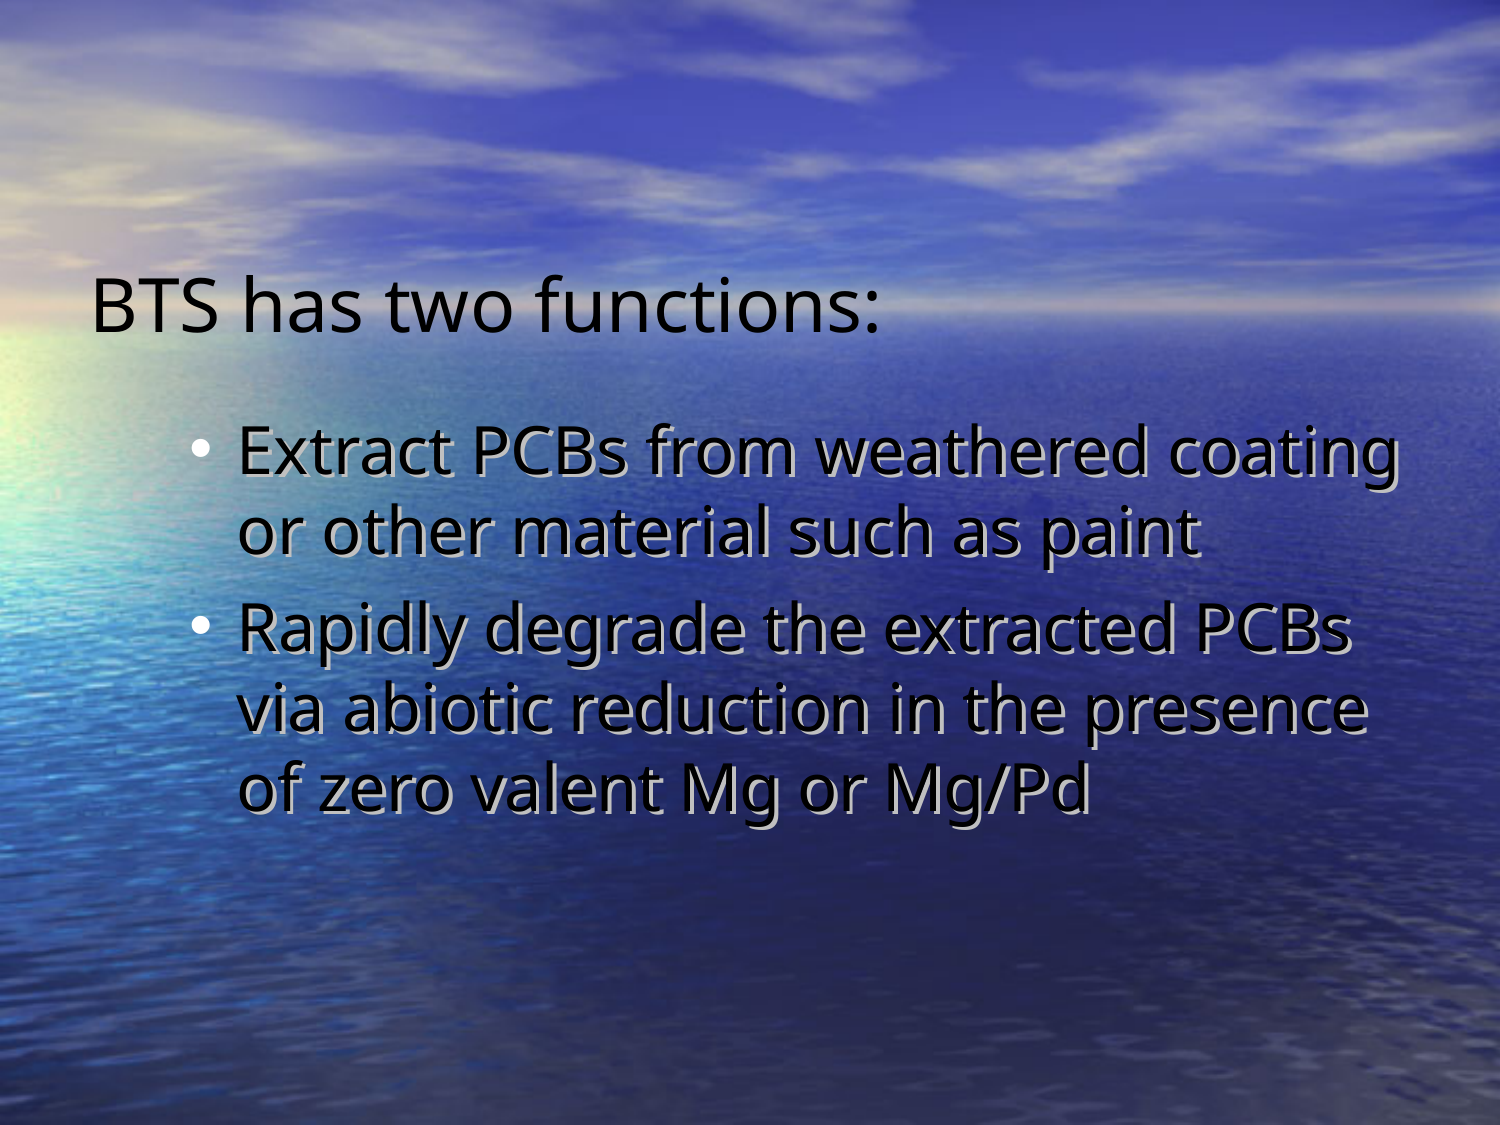

BTS has two functions:
# Extract PCBs from weathered coating or other material such as paint
Rapidly degrade the extracted PCBs via abiotic reduction in the presence of zero valent Mg or Mg/Pd